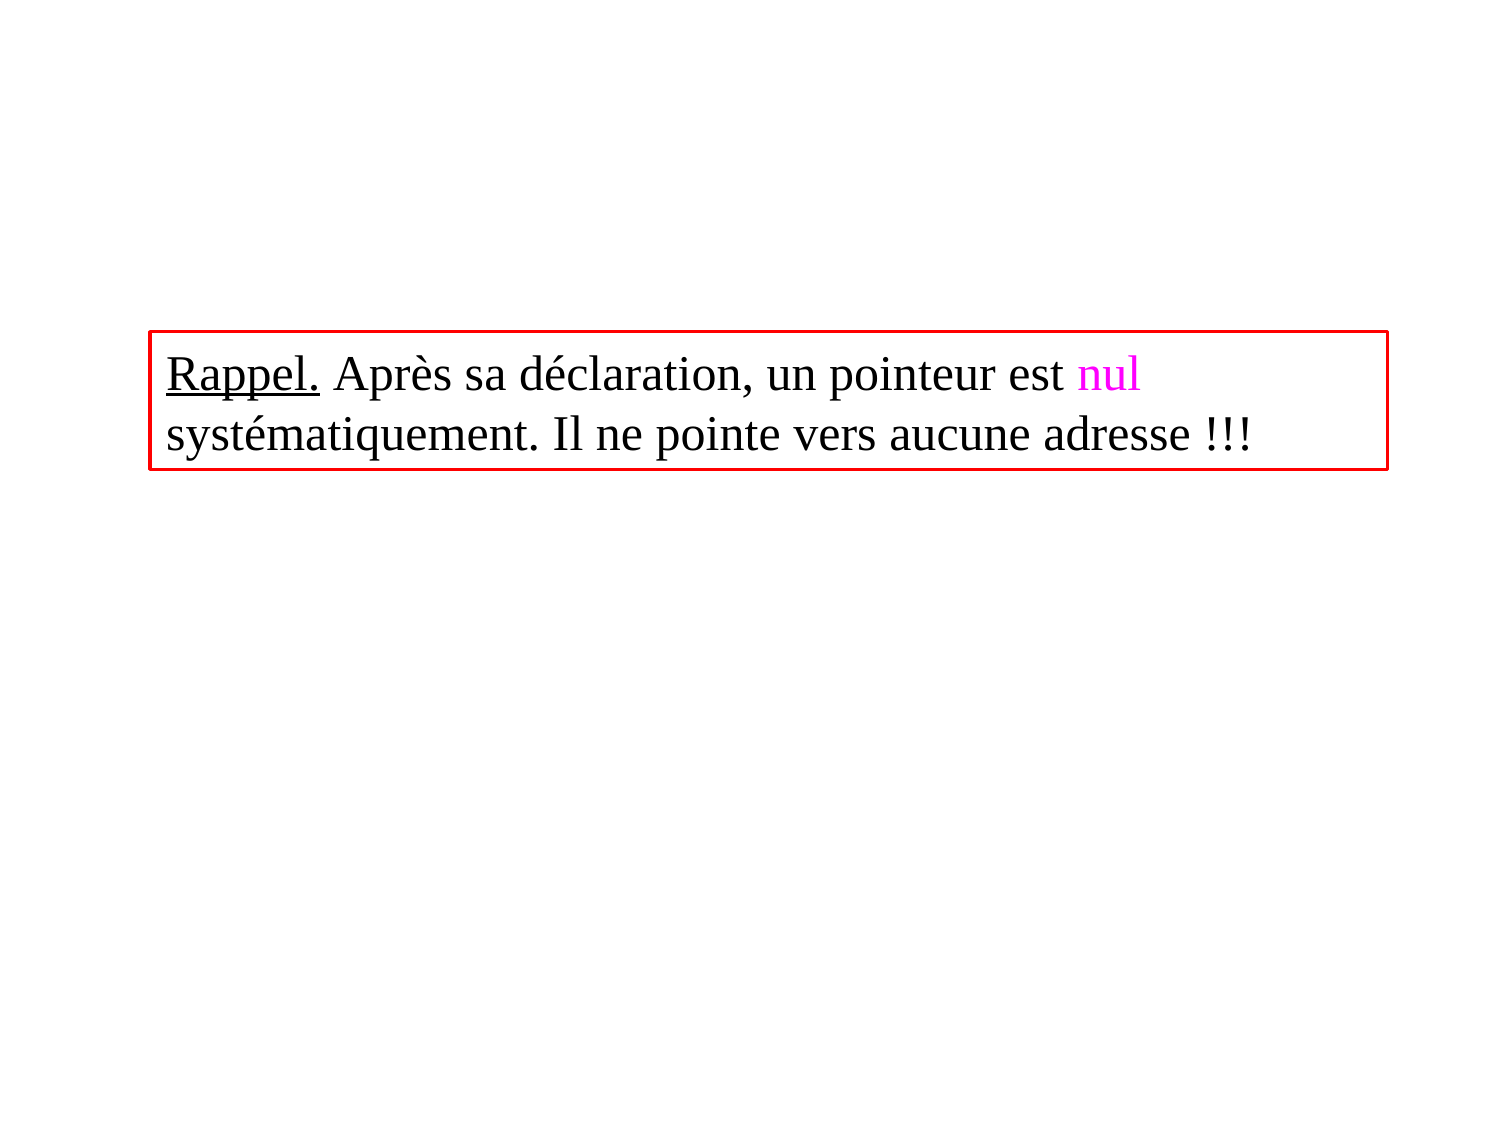

Rappel. Après sa déclaration, un pointeur est nul systématiquement. Il ne pointe vers aucune adresse !!!